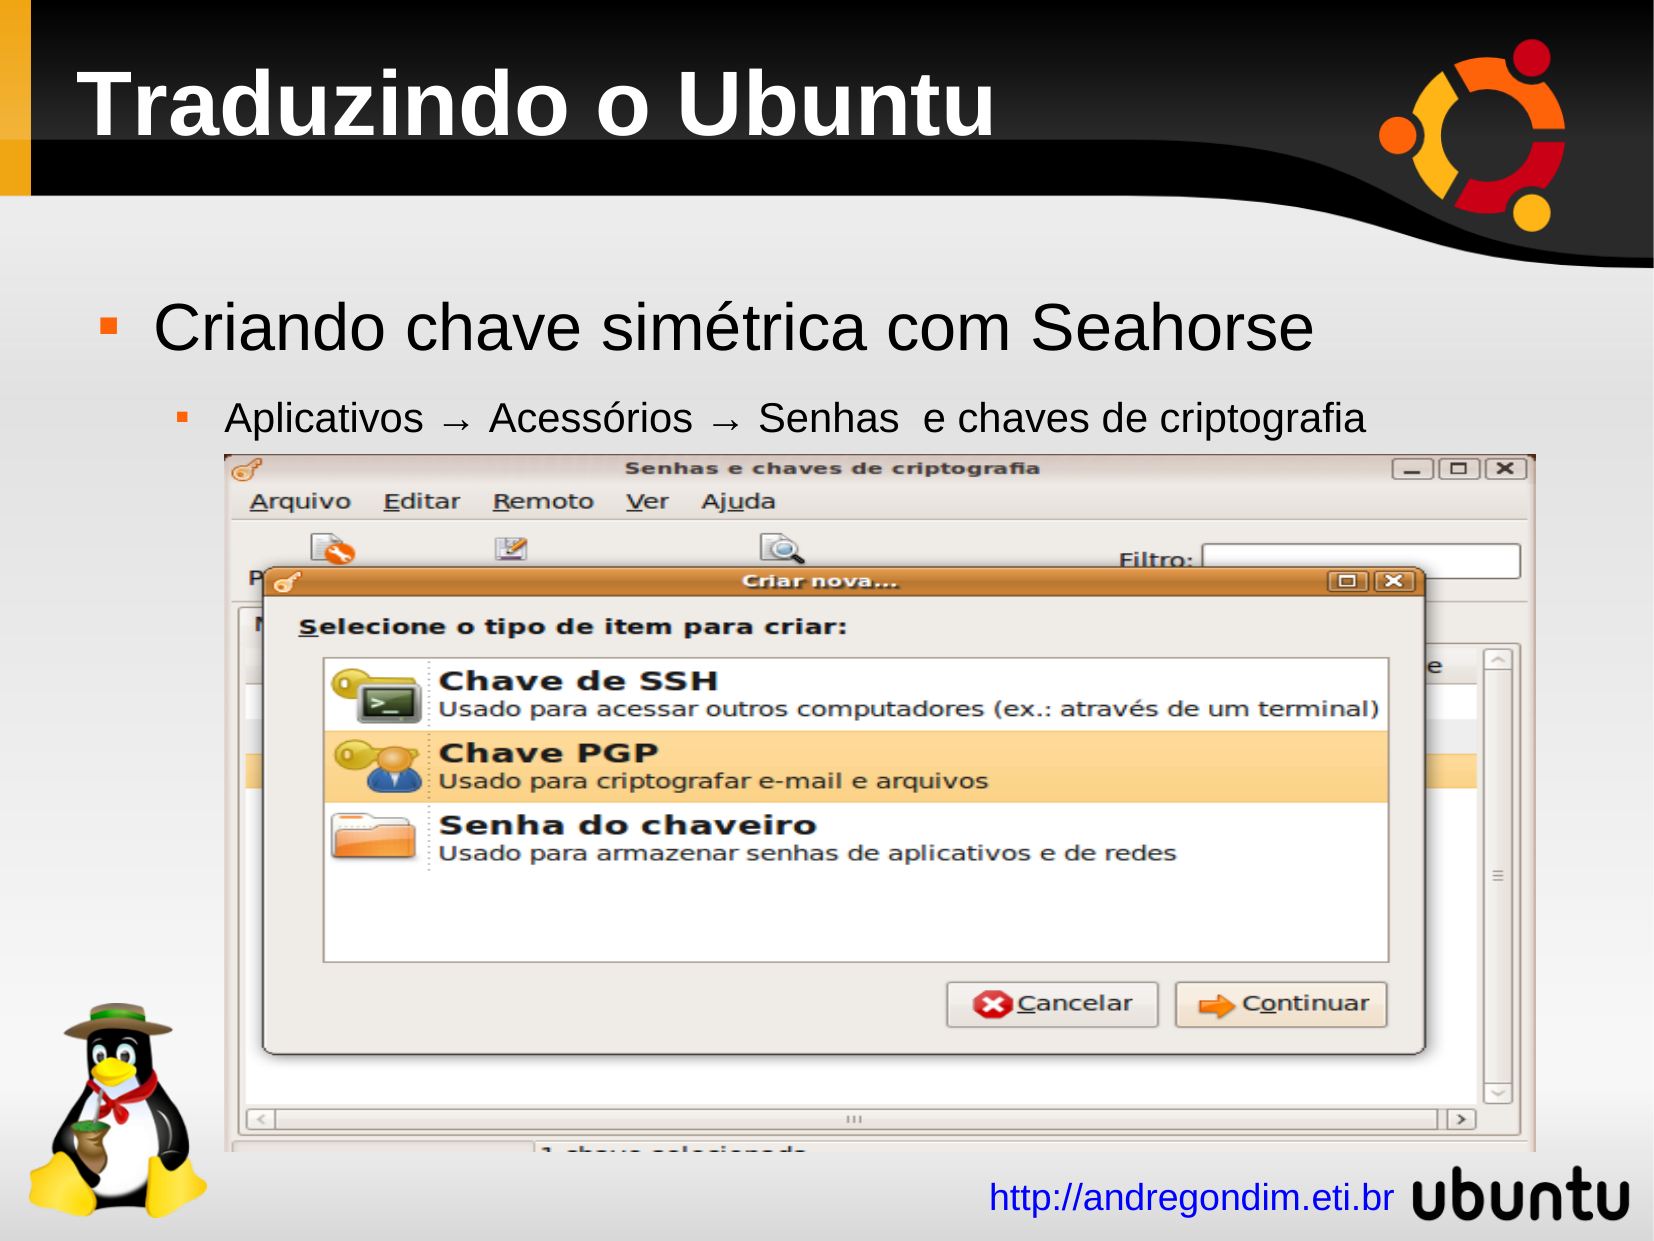

# Traduzindo o Ubuntu
Criando chave simétrica com Seahorse
Aplicativos → Acessórios → Senhas e chaves de criptografia